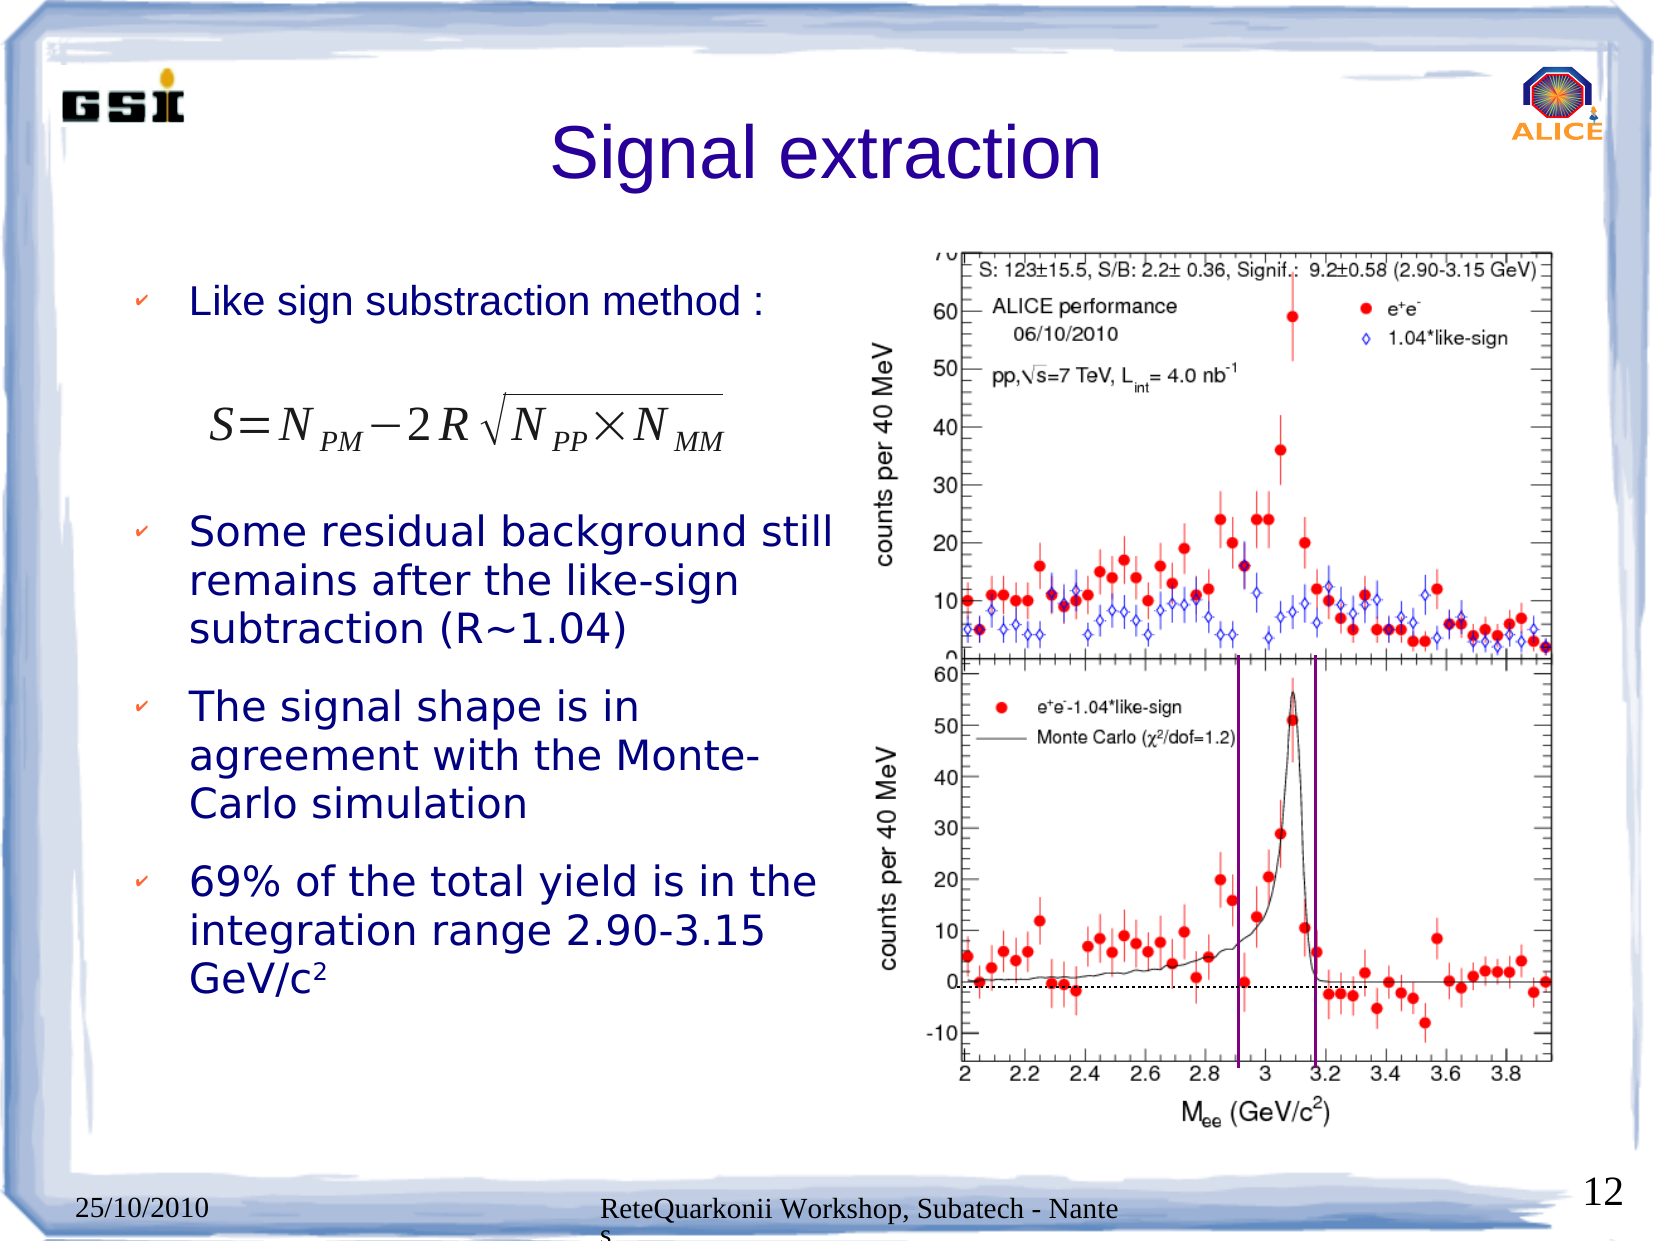

# Signal extraction
Like sign substraction method :
Some residual background still remains after the like-sign subtraction (R~1.04)
The signal shape is in agreement with the Monte-Carlo simulation
69% of the total yield is in the integration range 2.90-3.15 GeV/c2
12
25/10/2010
ReteQuarkonii Workshop, Subatech - Nantes